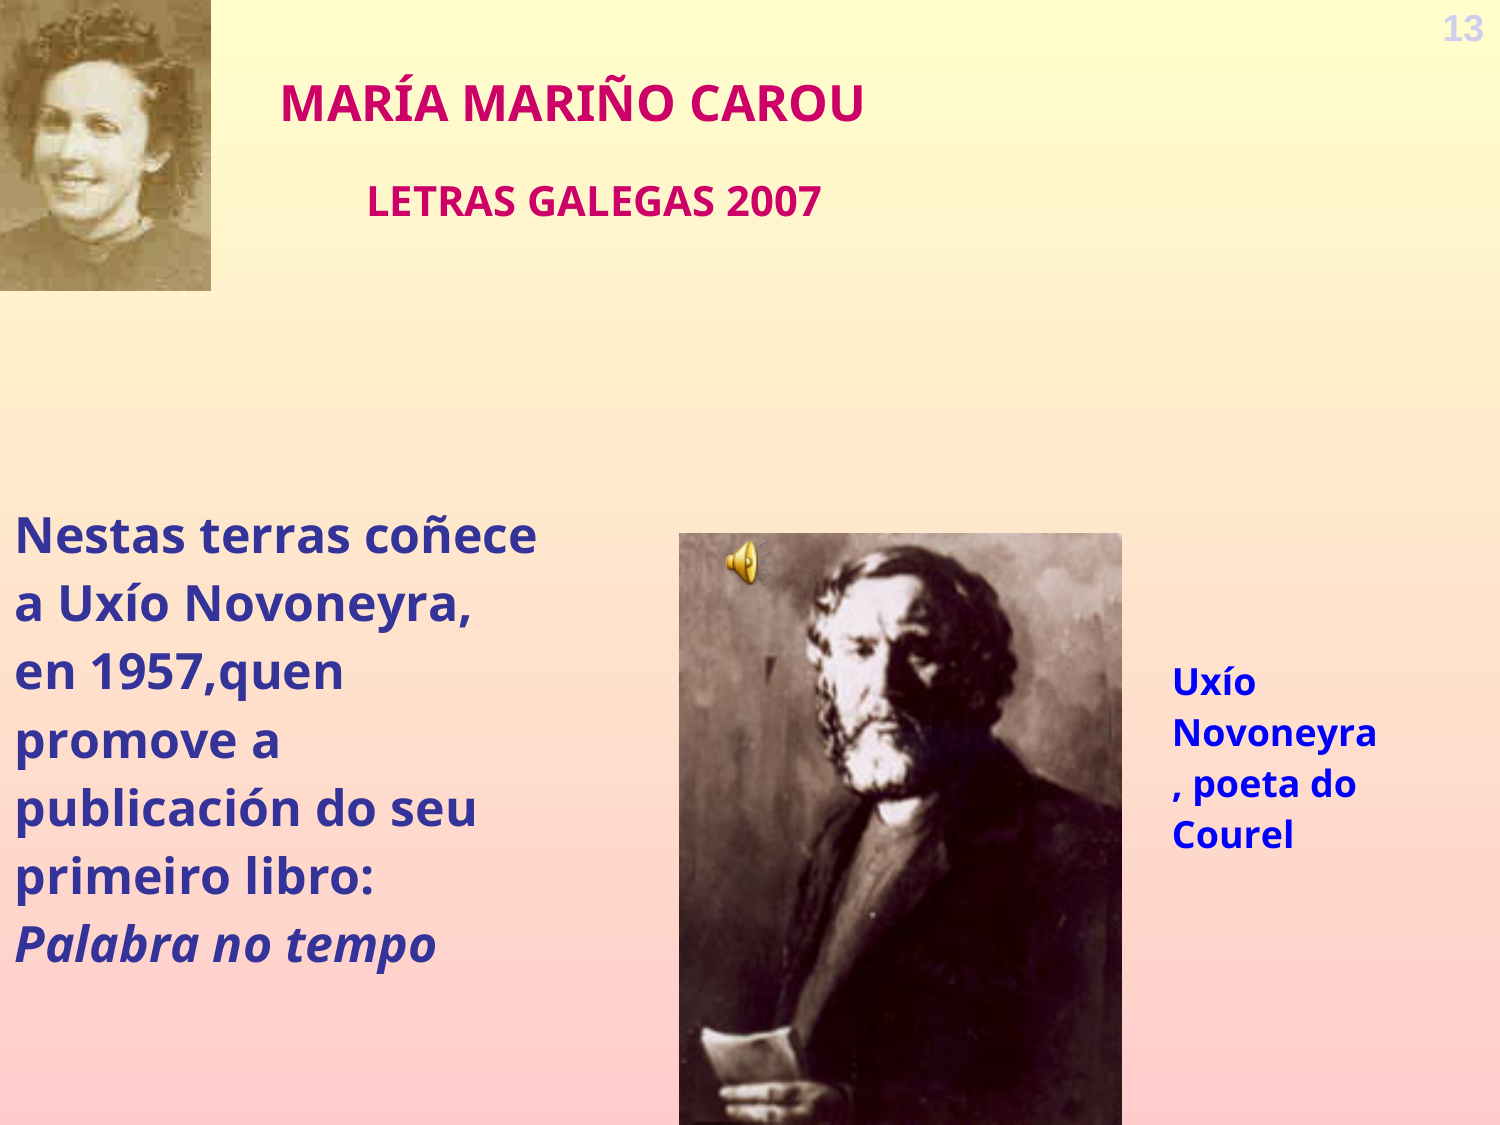

13
MARÍA MARIÑO CAROU
LETRAS GALEGAS 2007
Nestas terras coñece a Uxío Novoneyra, en 1957,quen promove a publicación do seu primeiro libro: Palabra no tempo
Uxío Novoneyra, poeta do Courel